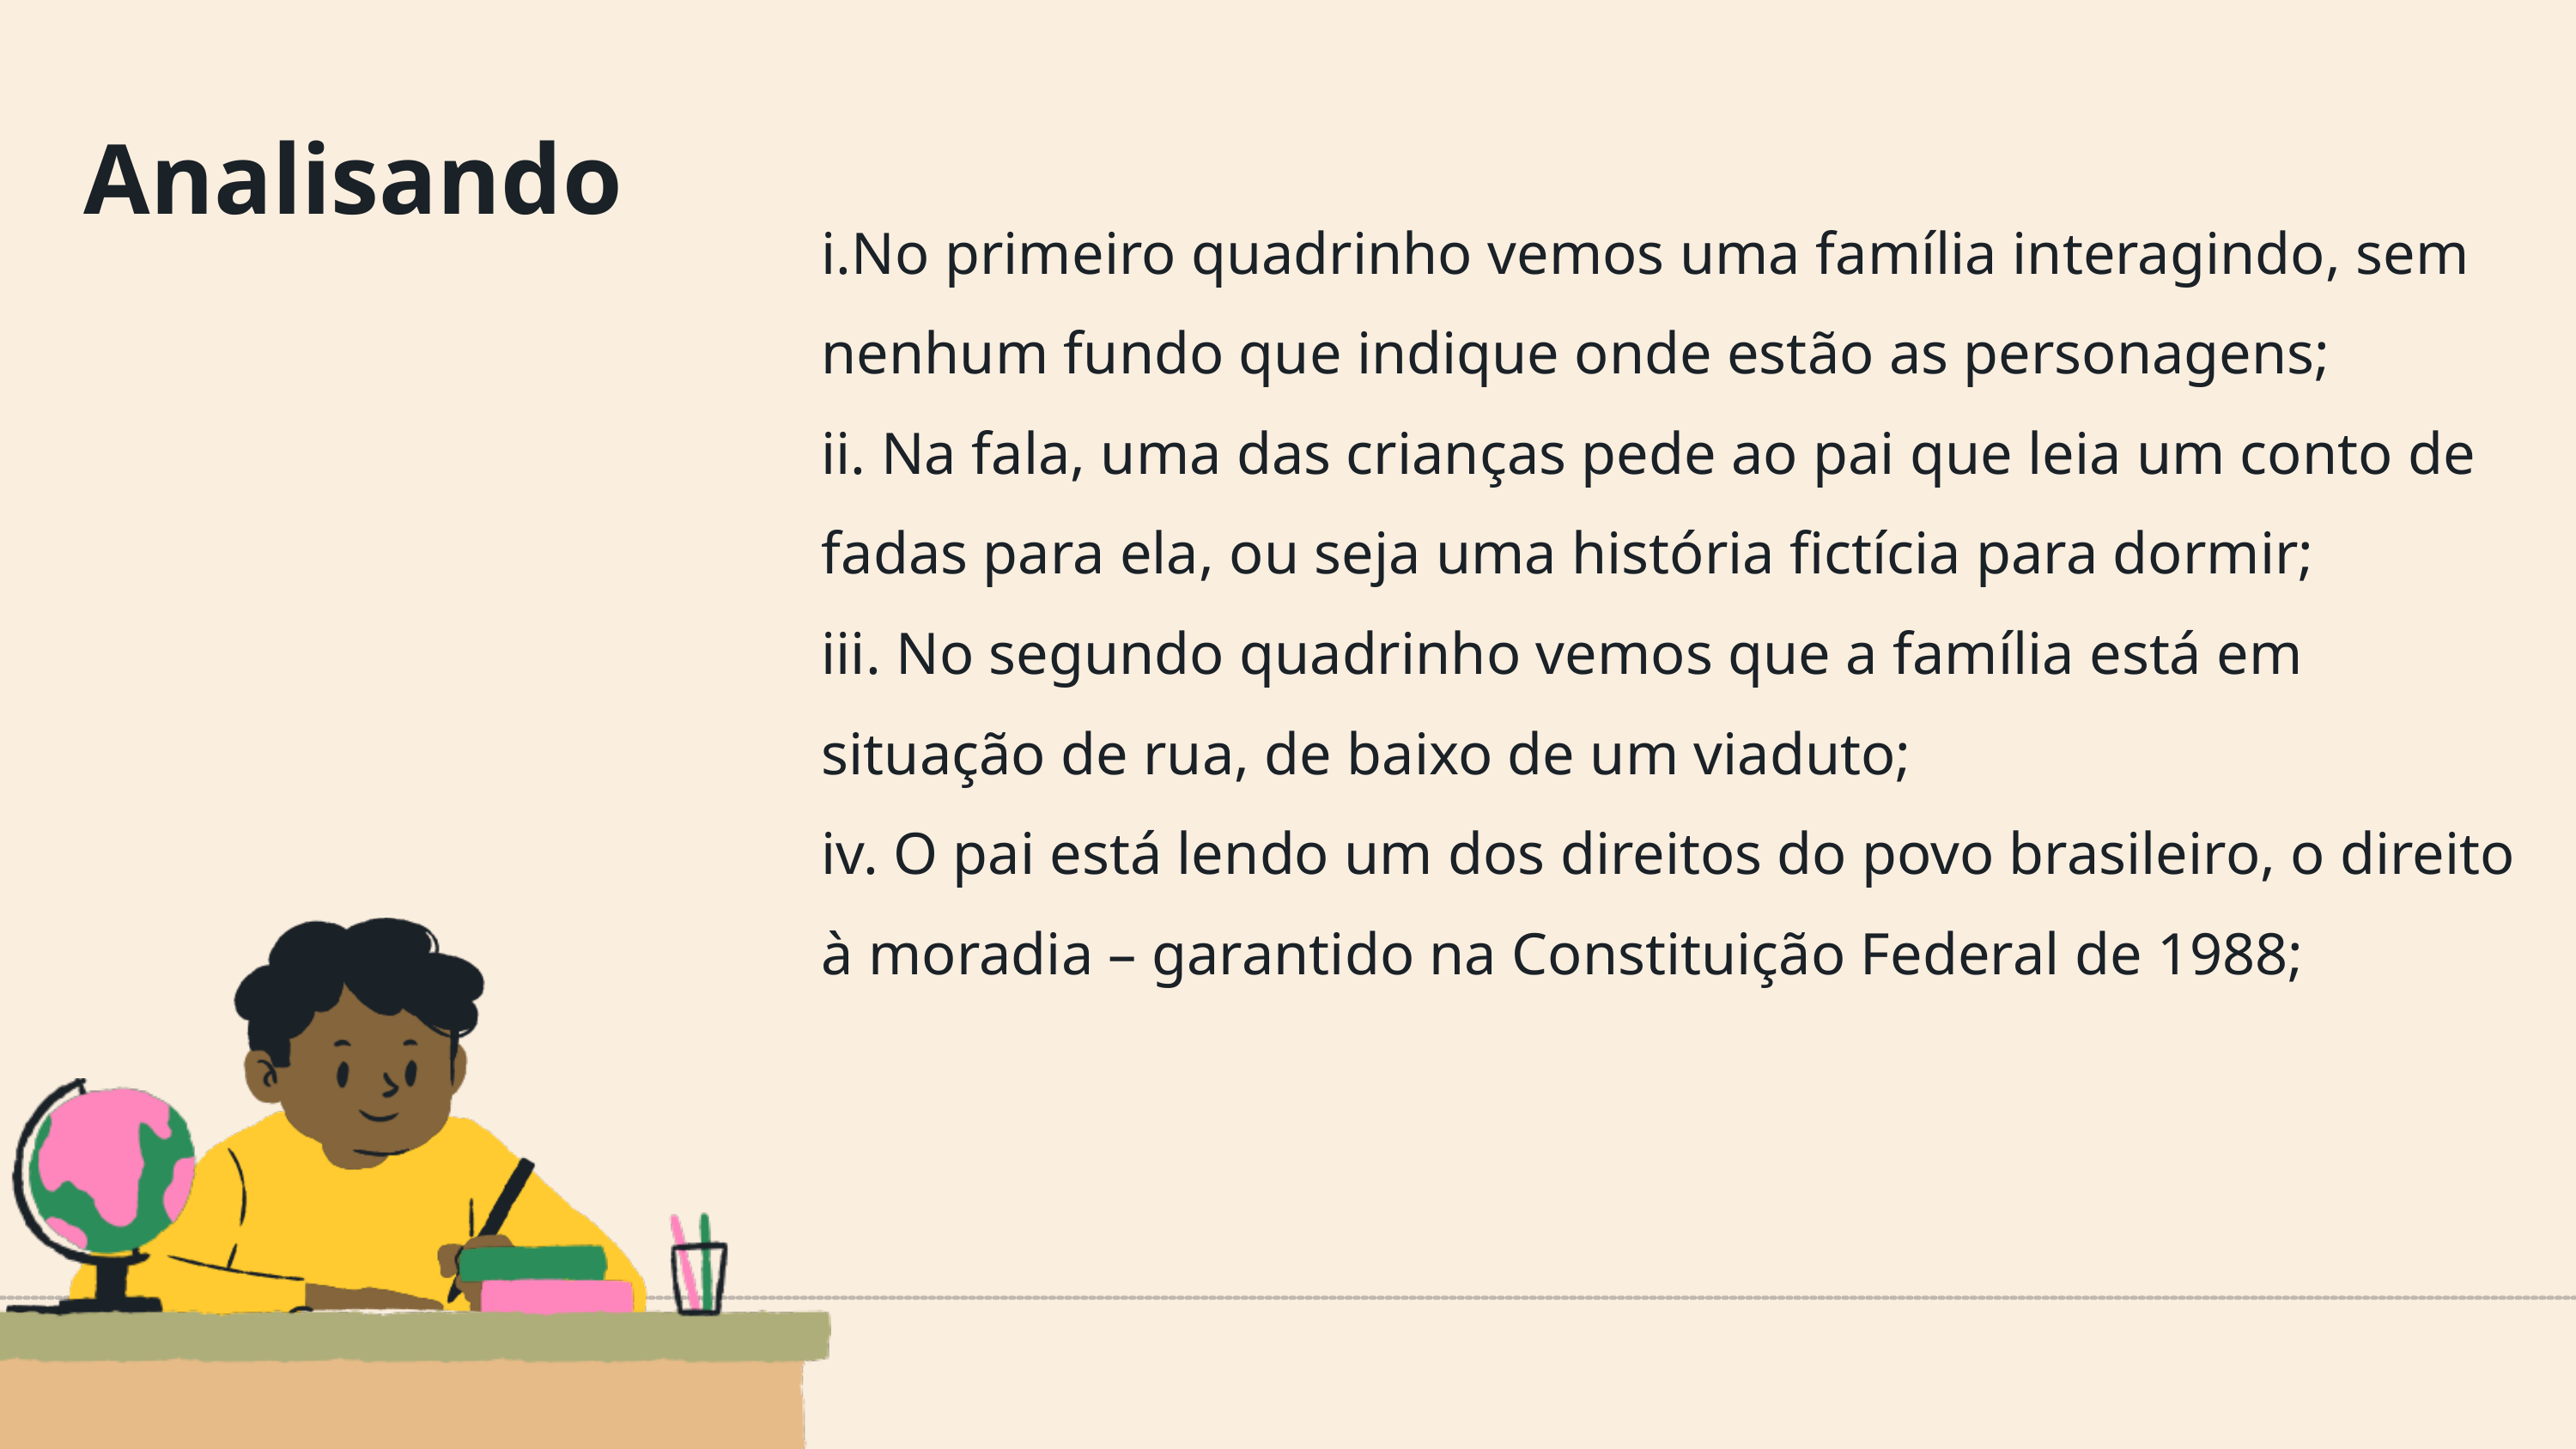

Analisando
i.No primeiro quadrinho vemos uma família interagindo, sem nenhum fundo que indique onde estão as personagens;
ii. Na fala, uma das crianças pede ao pai que leia um conto de fadas para ela, ou seja uma história fictícia para dormir;
iii. No segundo quadrinho vemos que a família está em situação de rua, de baixo de um viaduto;
iv. O pai está lendo um dos direitos do povo brasileiro, o direito à moradia – garantido na Constituição Federal de 1988;